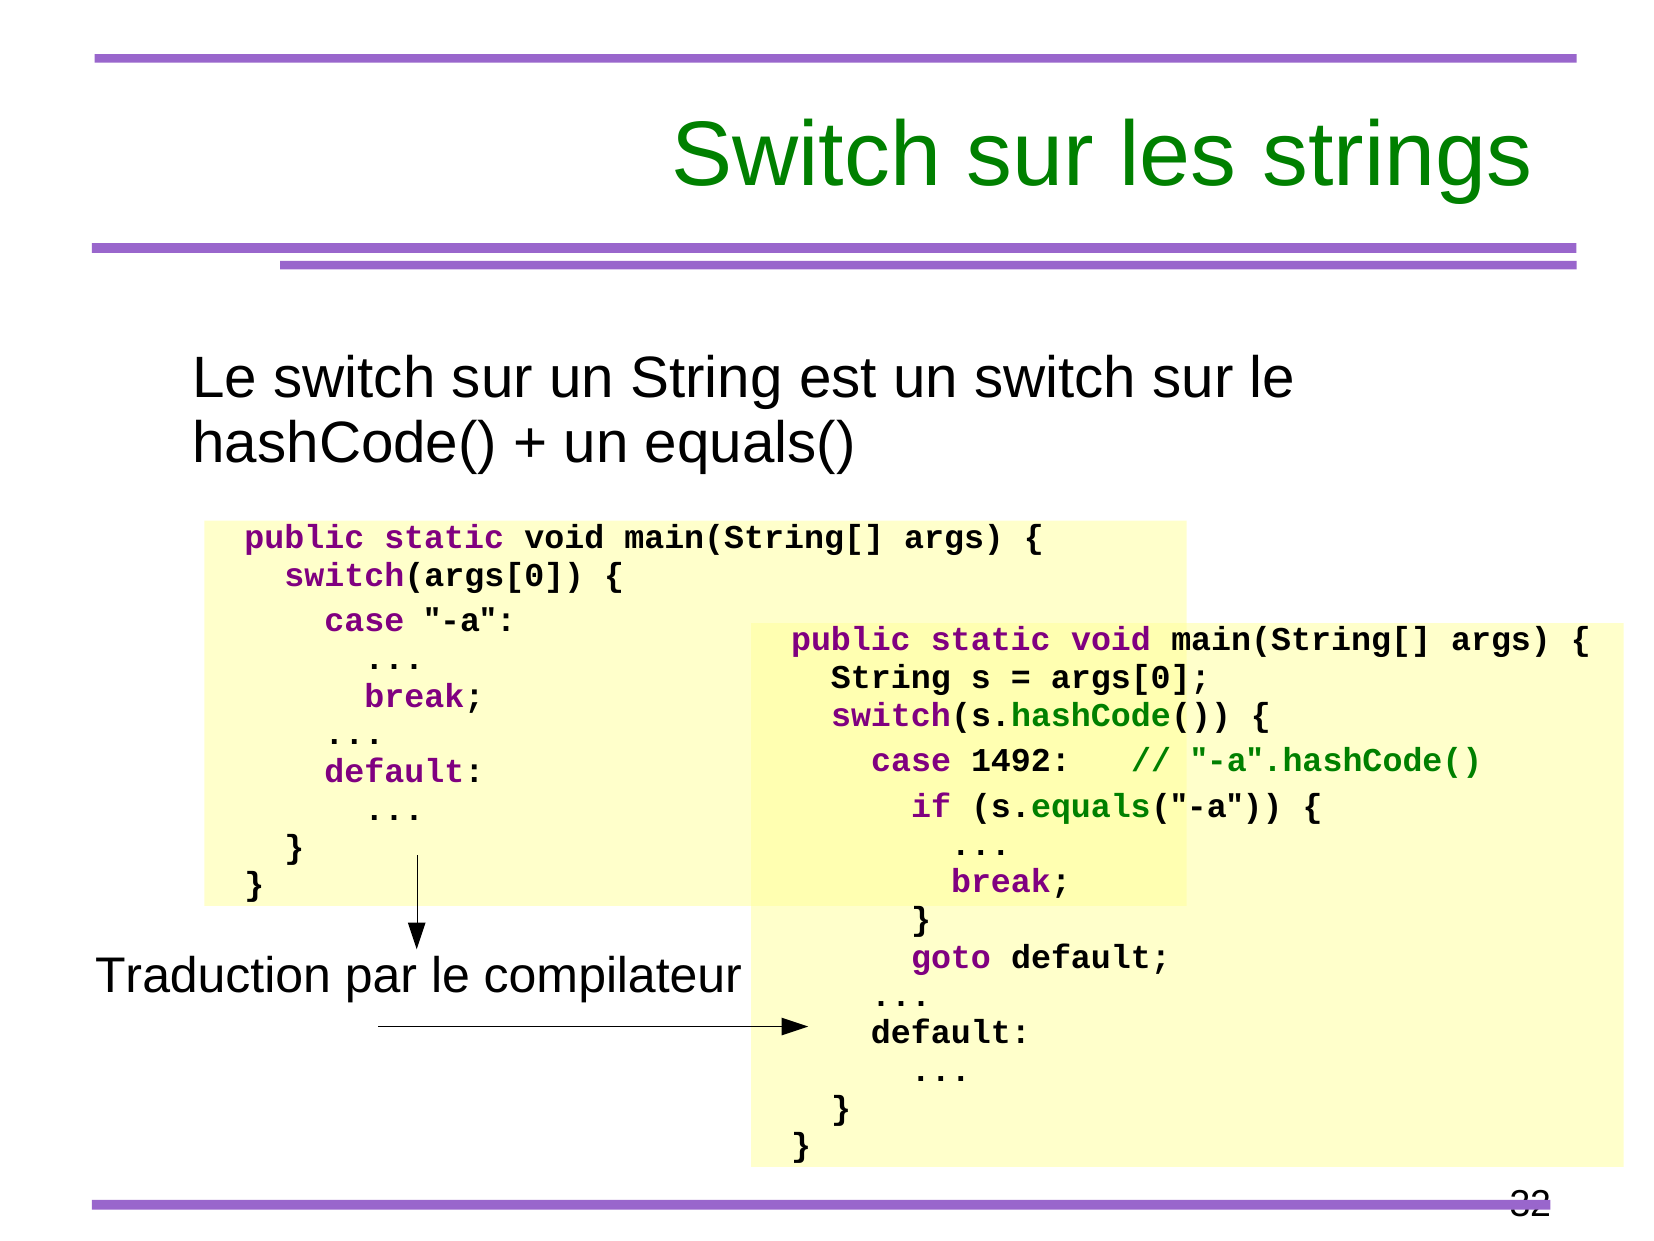

# Switch sur les strings
Le switch sur un String est un switch sur le hashCode() + un equals()
 public static void main(String[] args) {
 switch(args[0]) {
 case "-a":
 ...
 break;
 ...
 default:
 ...
 }
 }
 public static void main(String[] args) {
 String s = args[0];
 switch(s.hashCode()) {
 case 1492: // "-a".hashCode()
 if (s.equals("-a")) {
 ...
 break;
 }
 goto default;
 ...
 default:
 ...
 }
 }
Traduction par le compilateur